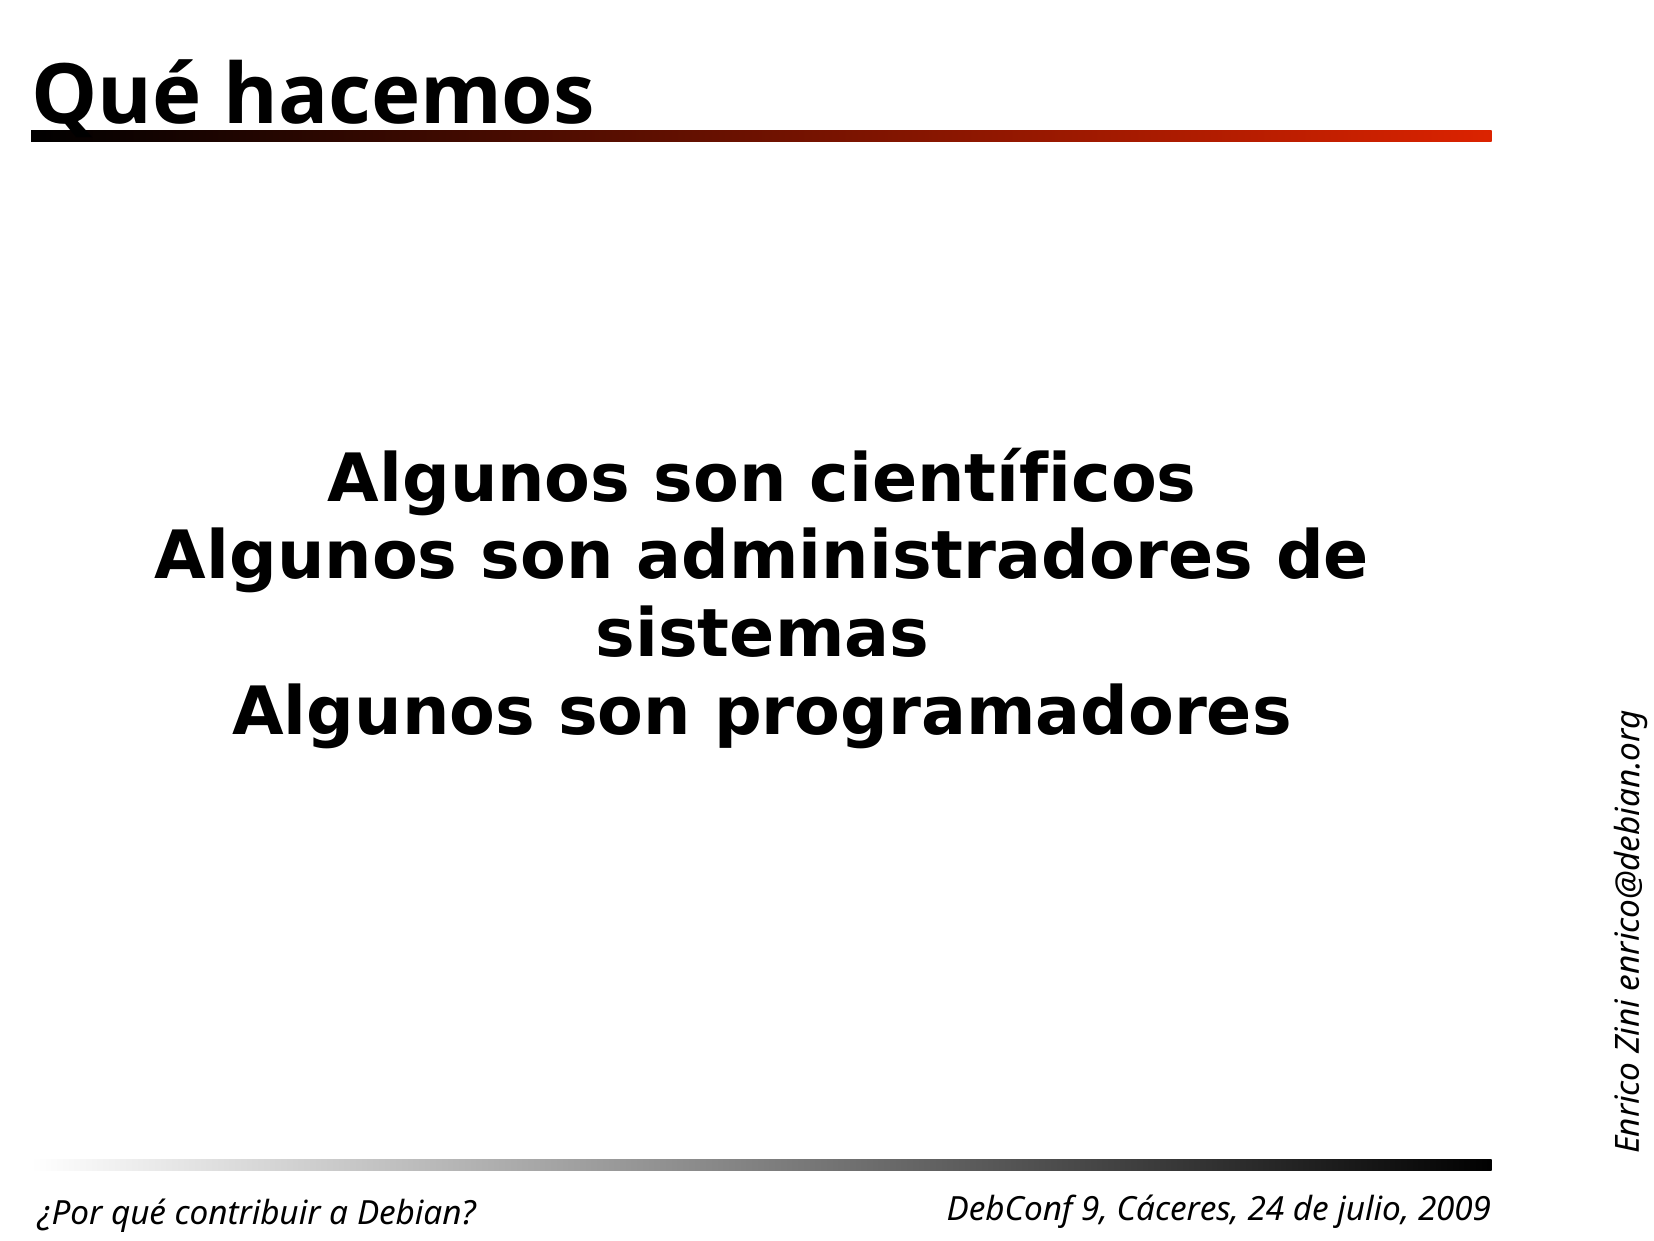

Qué hacemos
Algunos son científicos
Algunos son administradores de sistemas
Algunos son programadores